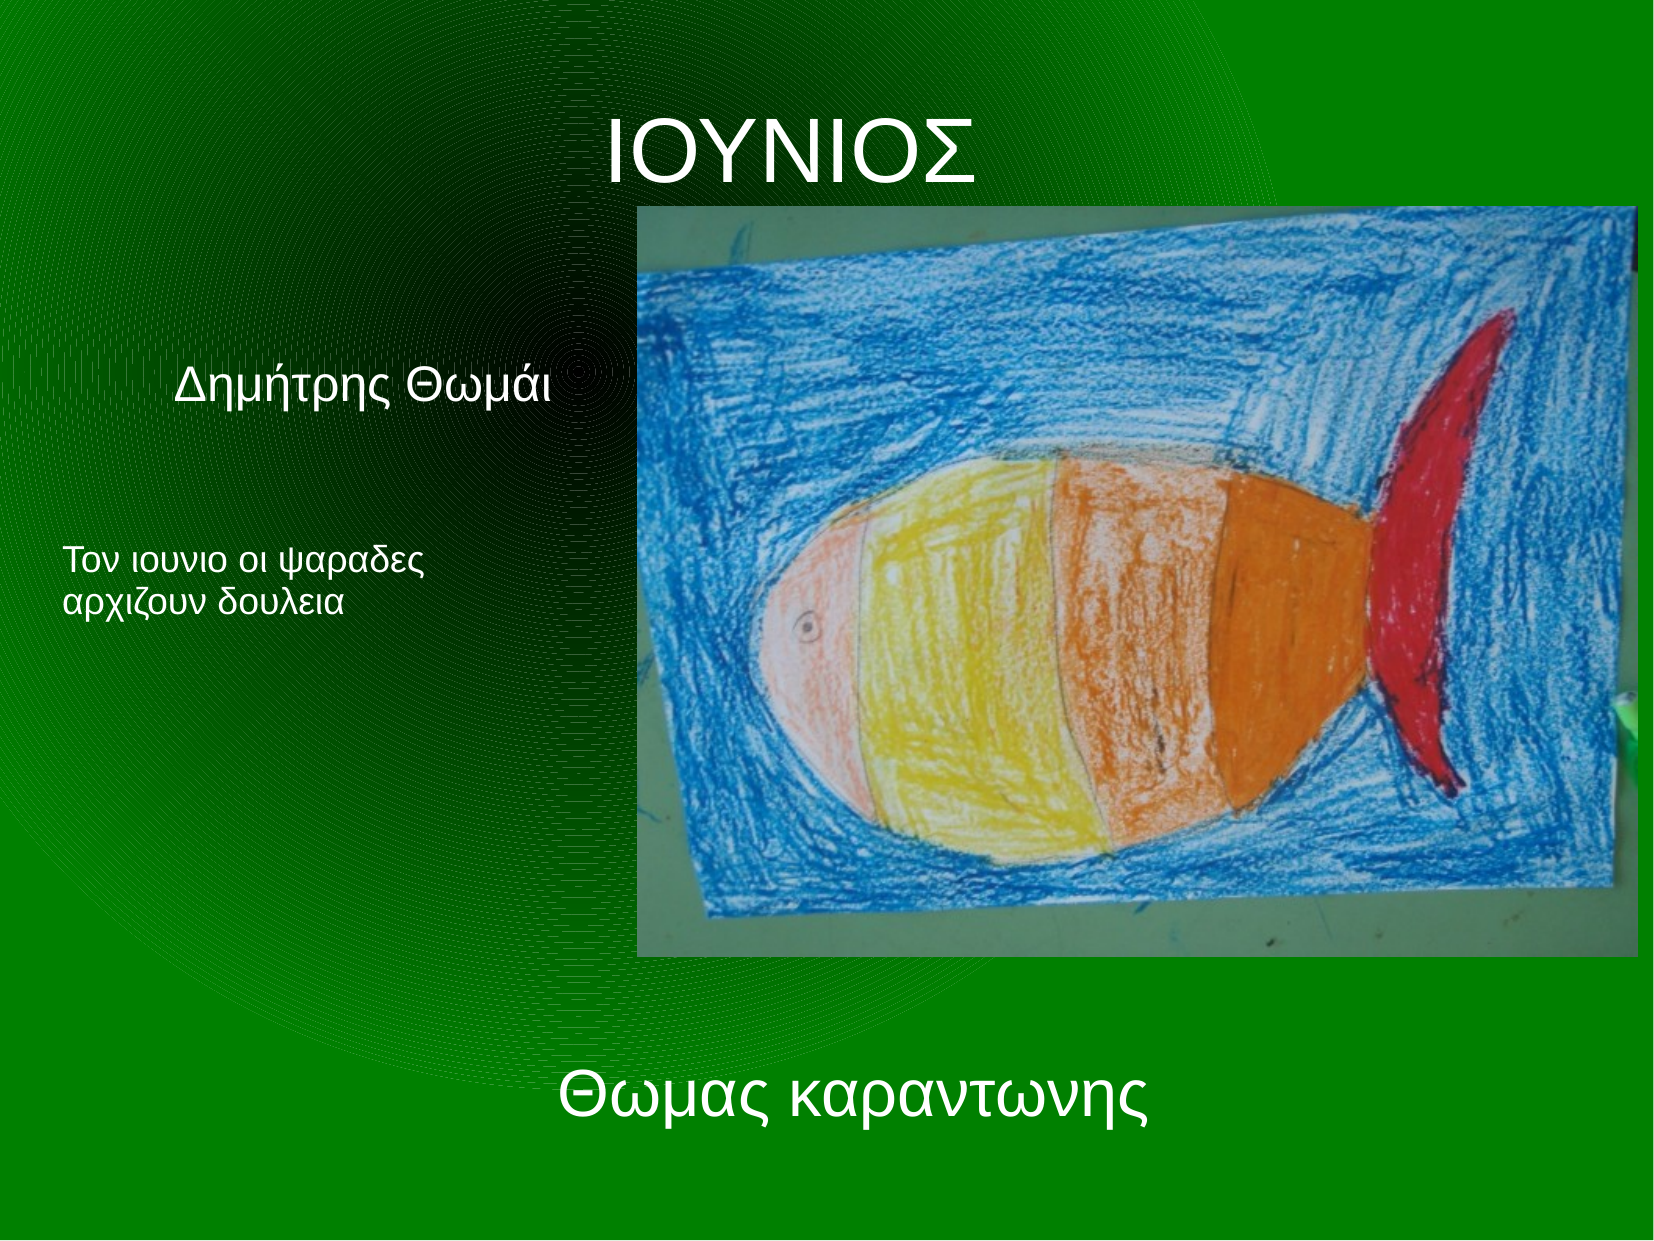

# ΙΟΥΝΙΟΣ
Δημήτρης Θωμάι
Τον ιουνιο οι ψαραδες αρχιζουν δουλεια
Θωμας καραντωνης